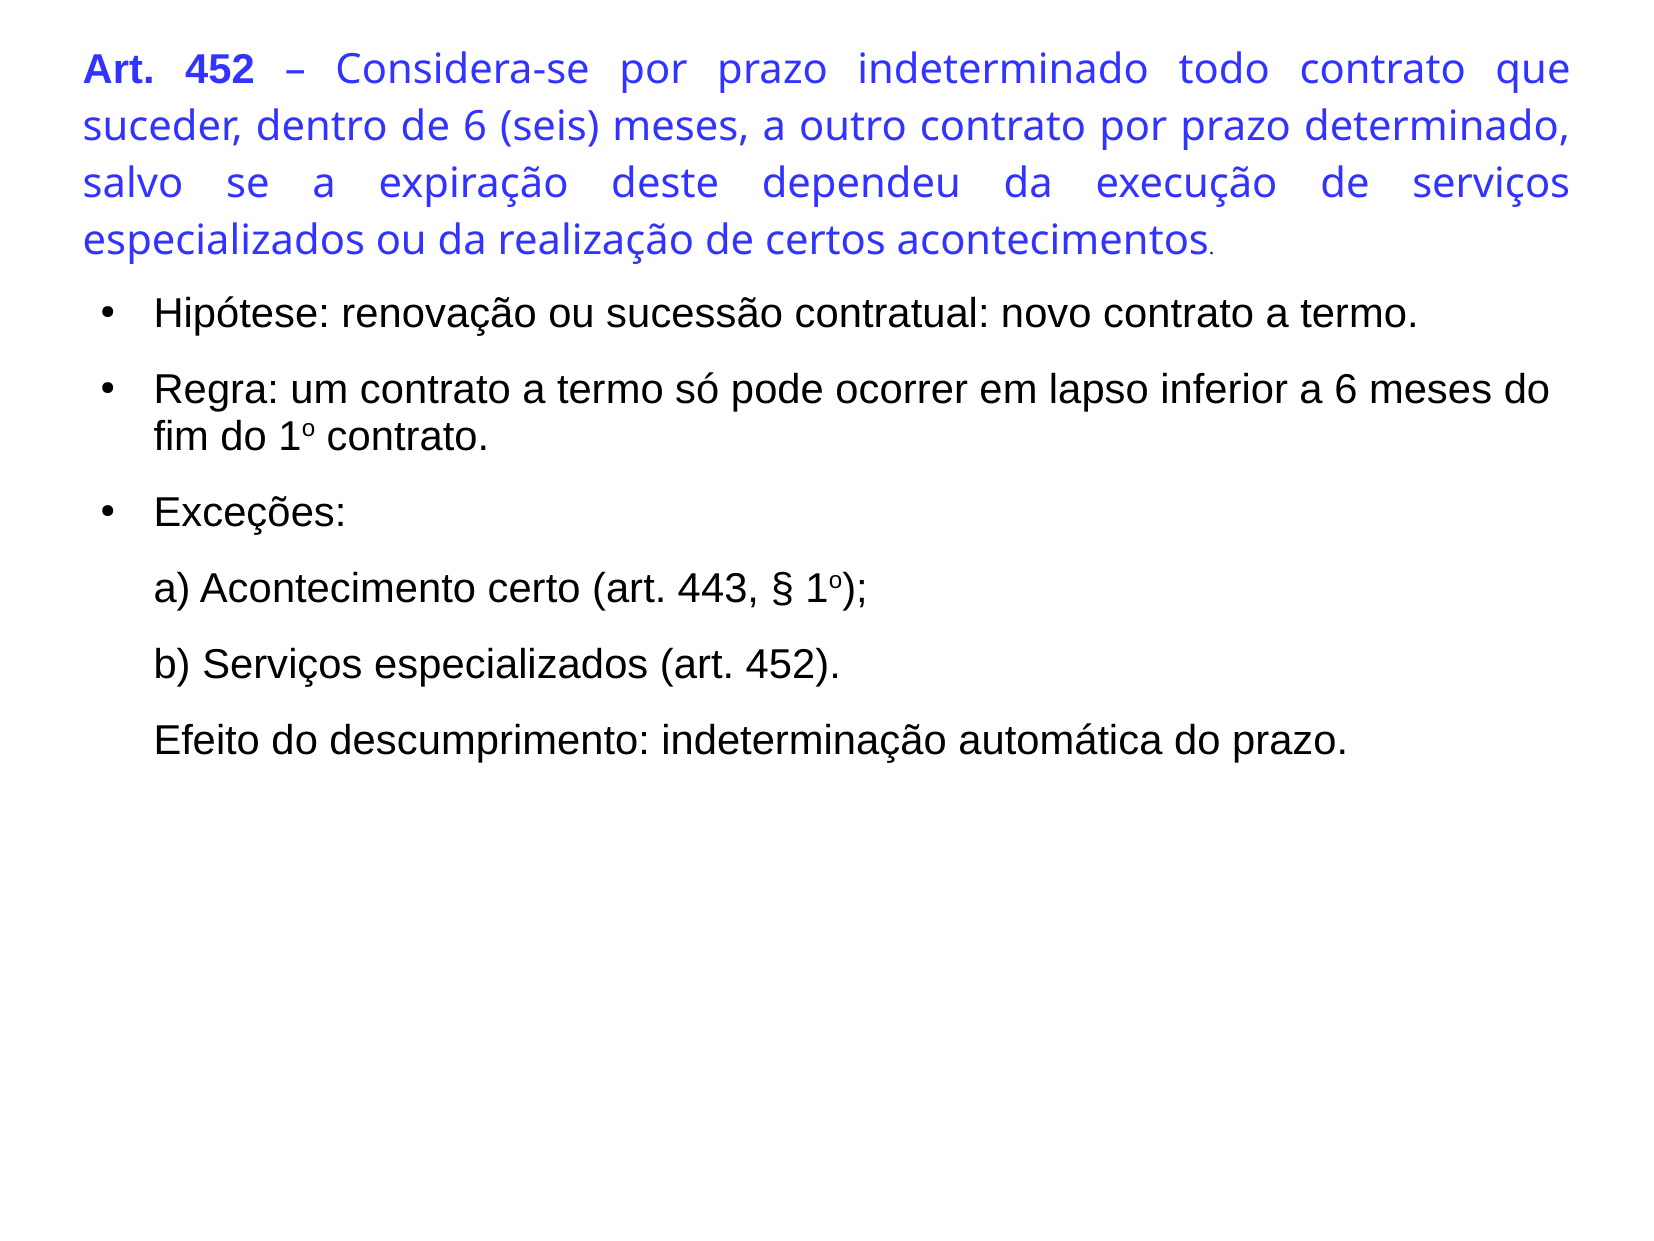

# Art. 452 – Considera-se por prazo indeterminado todo contrato que suceder, dentro de 6 (seis) meses, a outro contrato por prazo determinado, salvo se a expiração deste dependeu da execução de serviços especializados ou da realização de certos acontecimentos.
Hipótese: renovação ou sucessão contratual: novo contrato a termo.
Regra: um contrato a termo só pode ocorrer em lapso inferior a 6 meses do fim do 1o contrato.
Exceções:
a) Acontecimento certo (art. 443, § 1o);
b) Serviços especializados (art. 452).
Efeito do descumprimento: indeterminação automática do prazo.